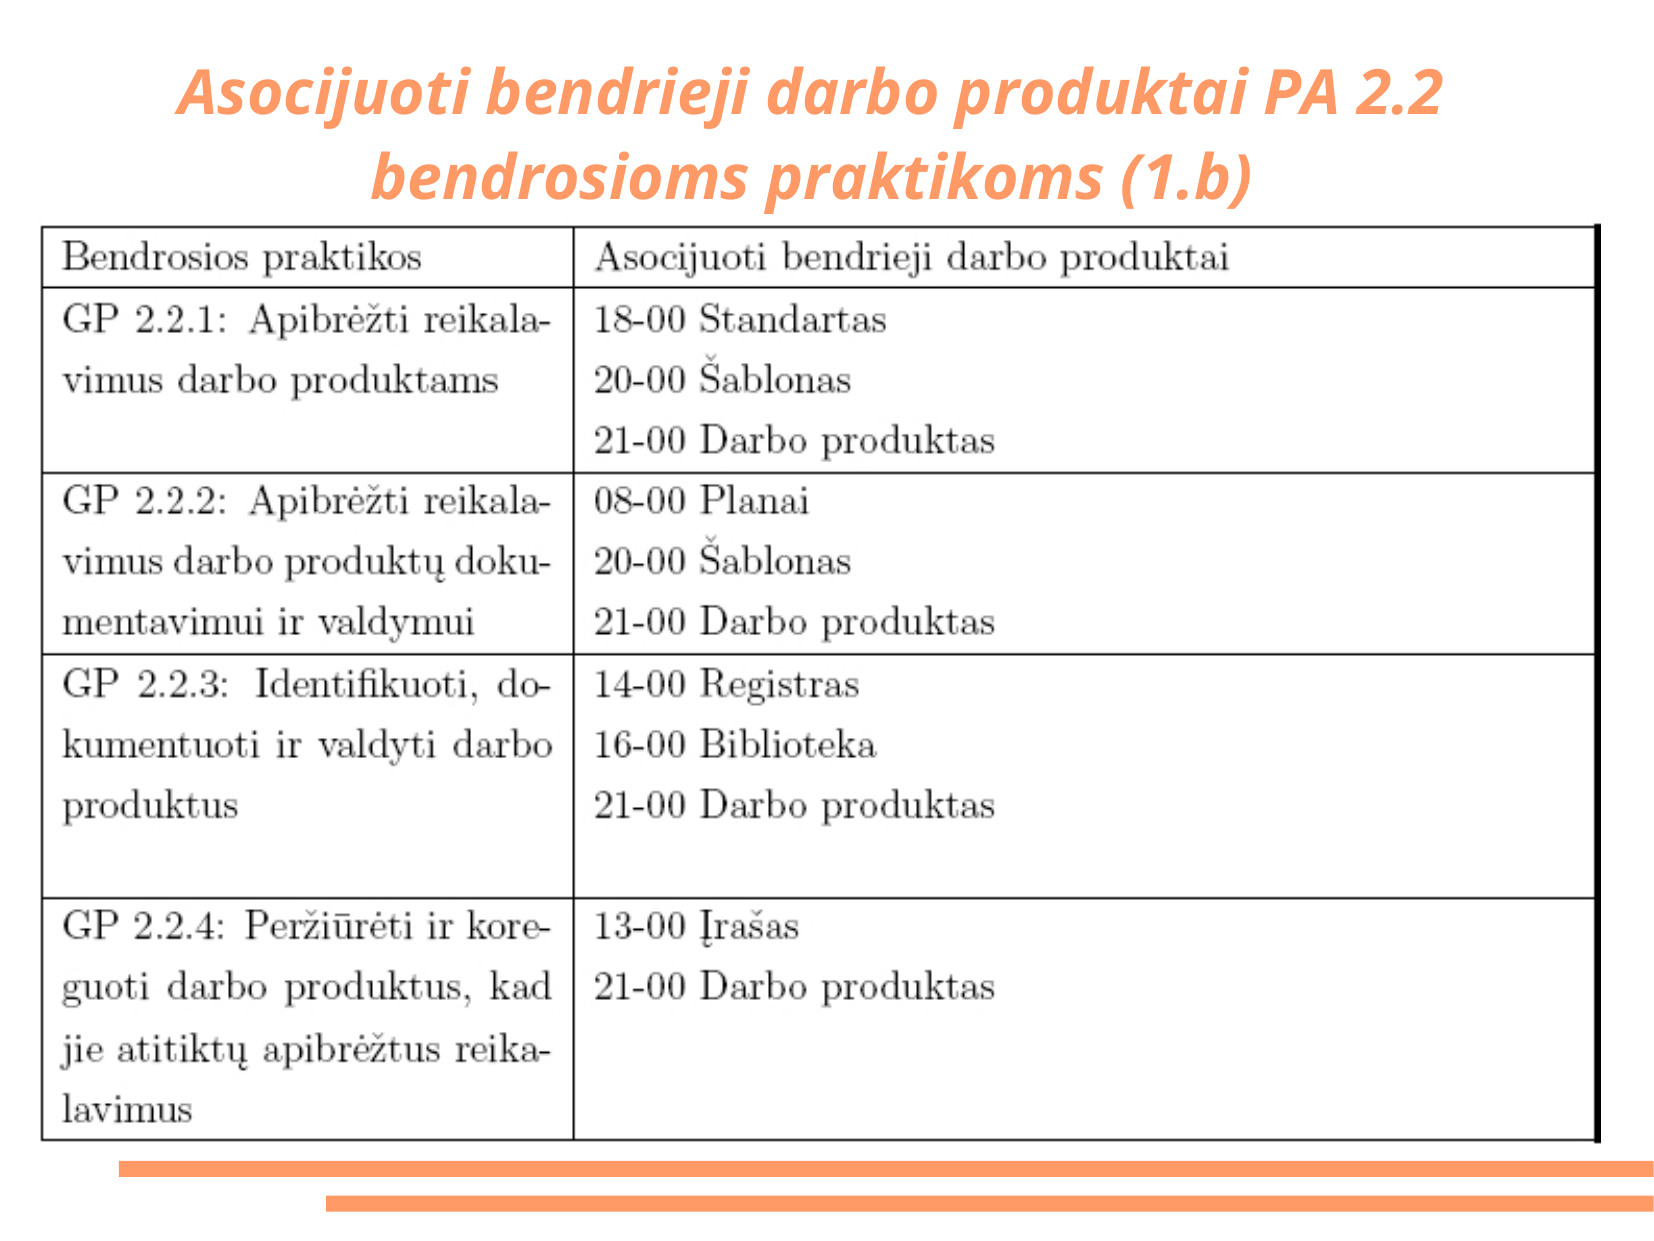

# Asocijuoti bendrieji darbo produktai PA 2.2 bendrosioms praktikoms (1.b)